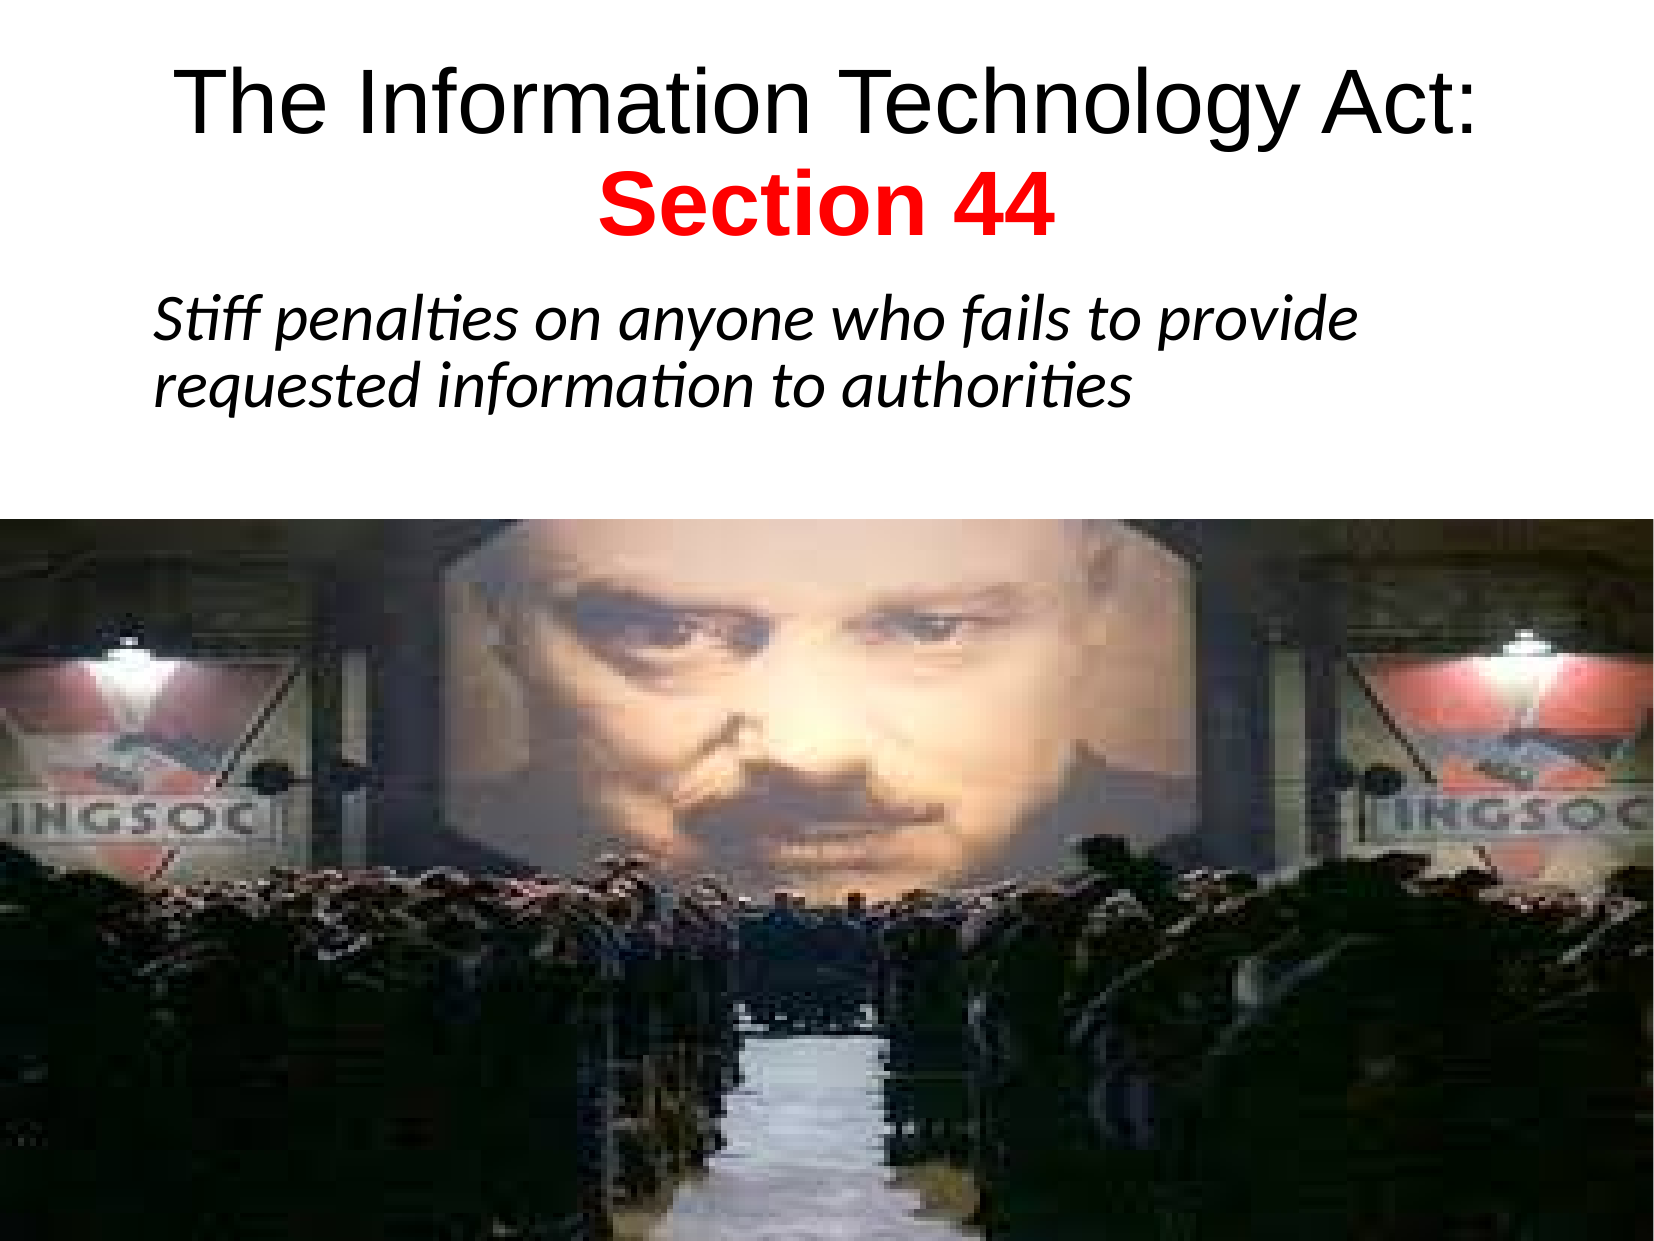

# The Information Technology Act: Section 44
Stiff penalties on anyone who fails to provide requested information to authorities